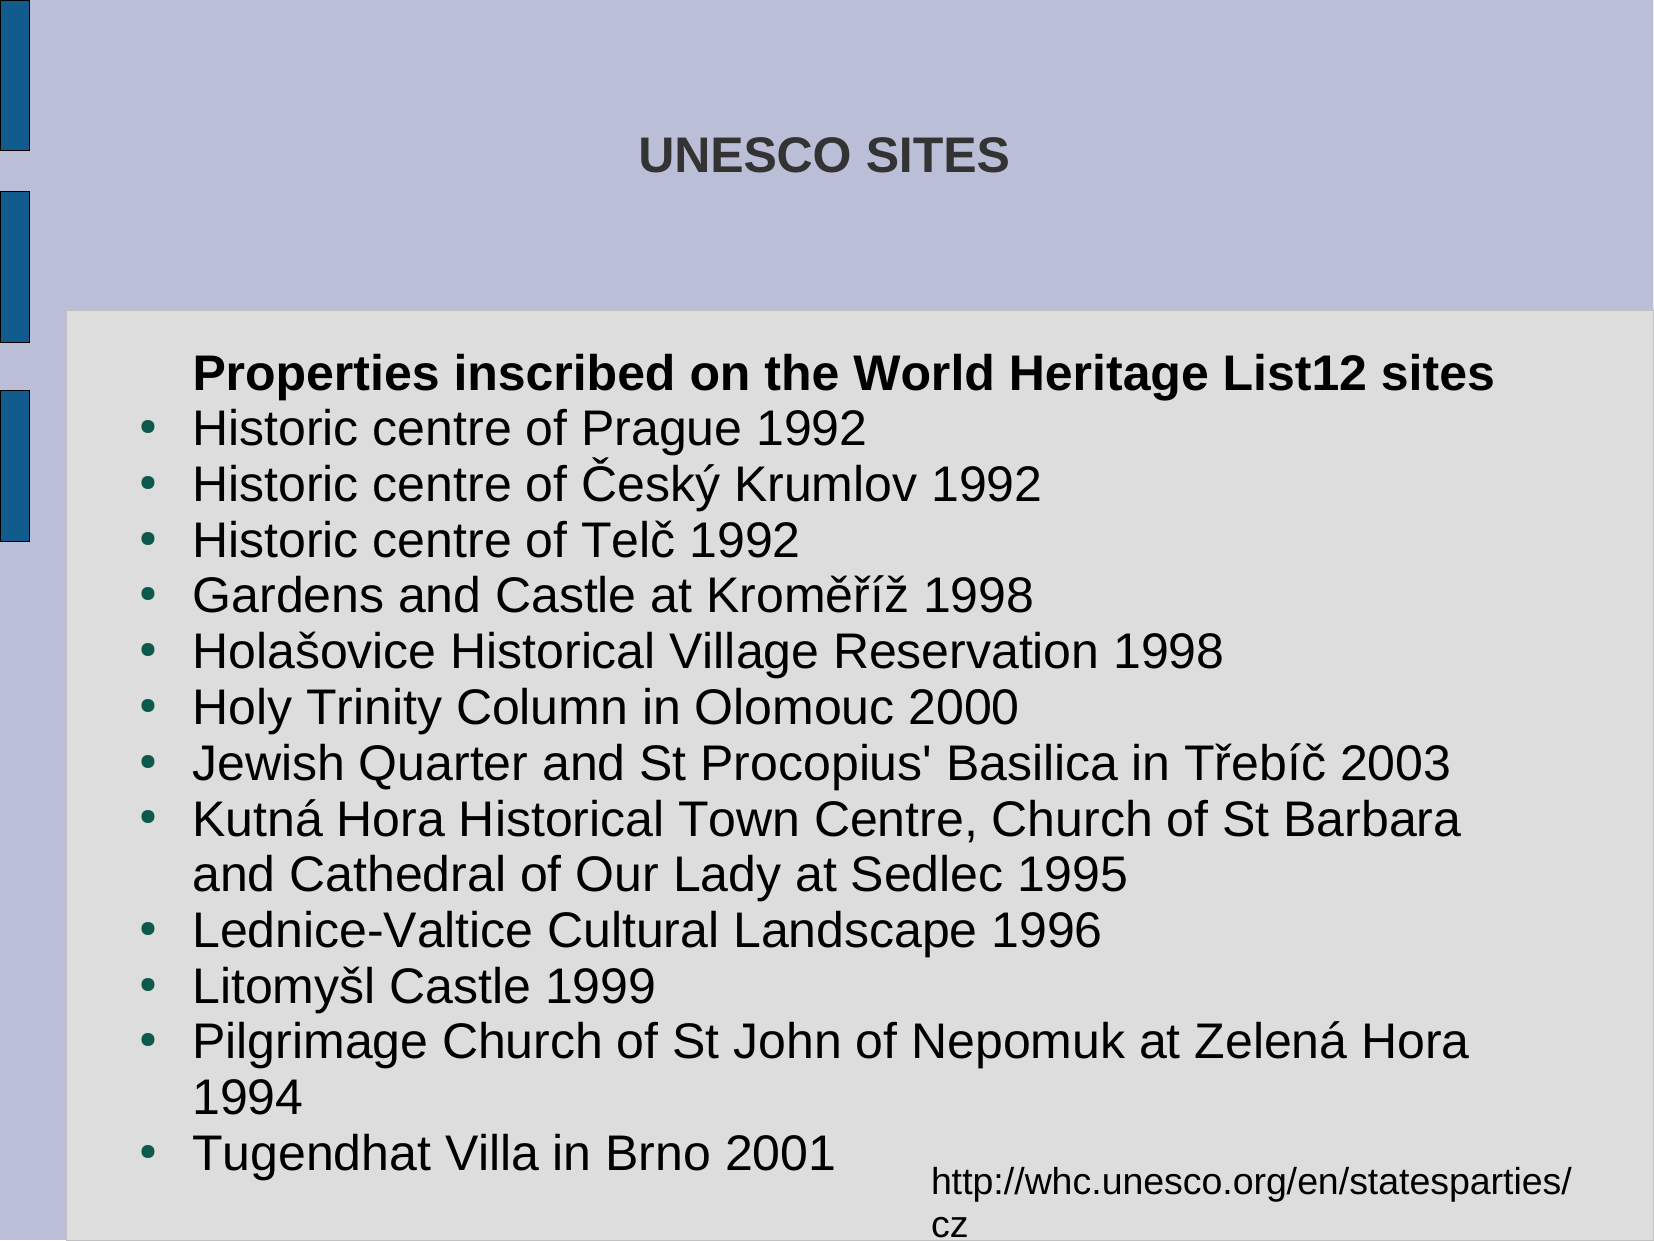

# UNESCO SITES
Properties inscribed on the World Heritage List12 sites
Historic centre of Prague 1992
Historic centre of Český Krumlov 1992
Historic centre of Telč 1992
Gardens and Castle at Kroměříž 1998
Holašovice Historical Village Reservation 1998
Holy Trinity Column in Olomouc 2000
Jewish Quarter and St Procopius' Basilica in Třebíč 2003
Kutná Hora Historical Town Centre, Church of St Barbara and Cathedral of Our Lady at Sedlec 1995
Lednice-Valtice Cultural Landscape 1996
Litomyšl Castle 1999
Pilgrimage Church of St John of Nepomuk at Zelená Hora 1994
Tugendhat Villa in Brno 2001
http://whc.unesco.org/en/statesparties/cz